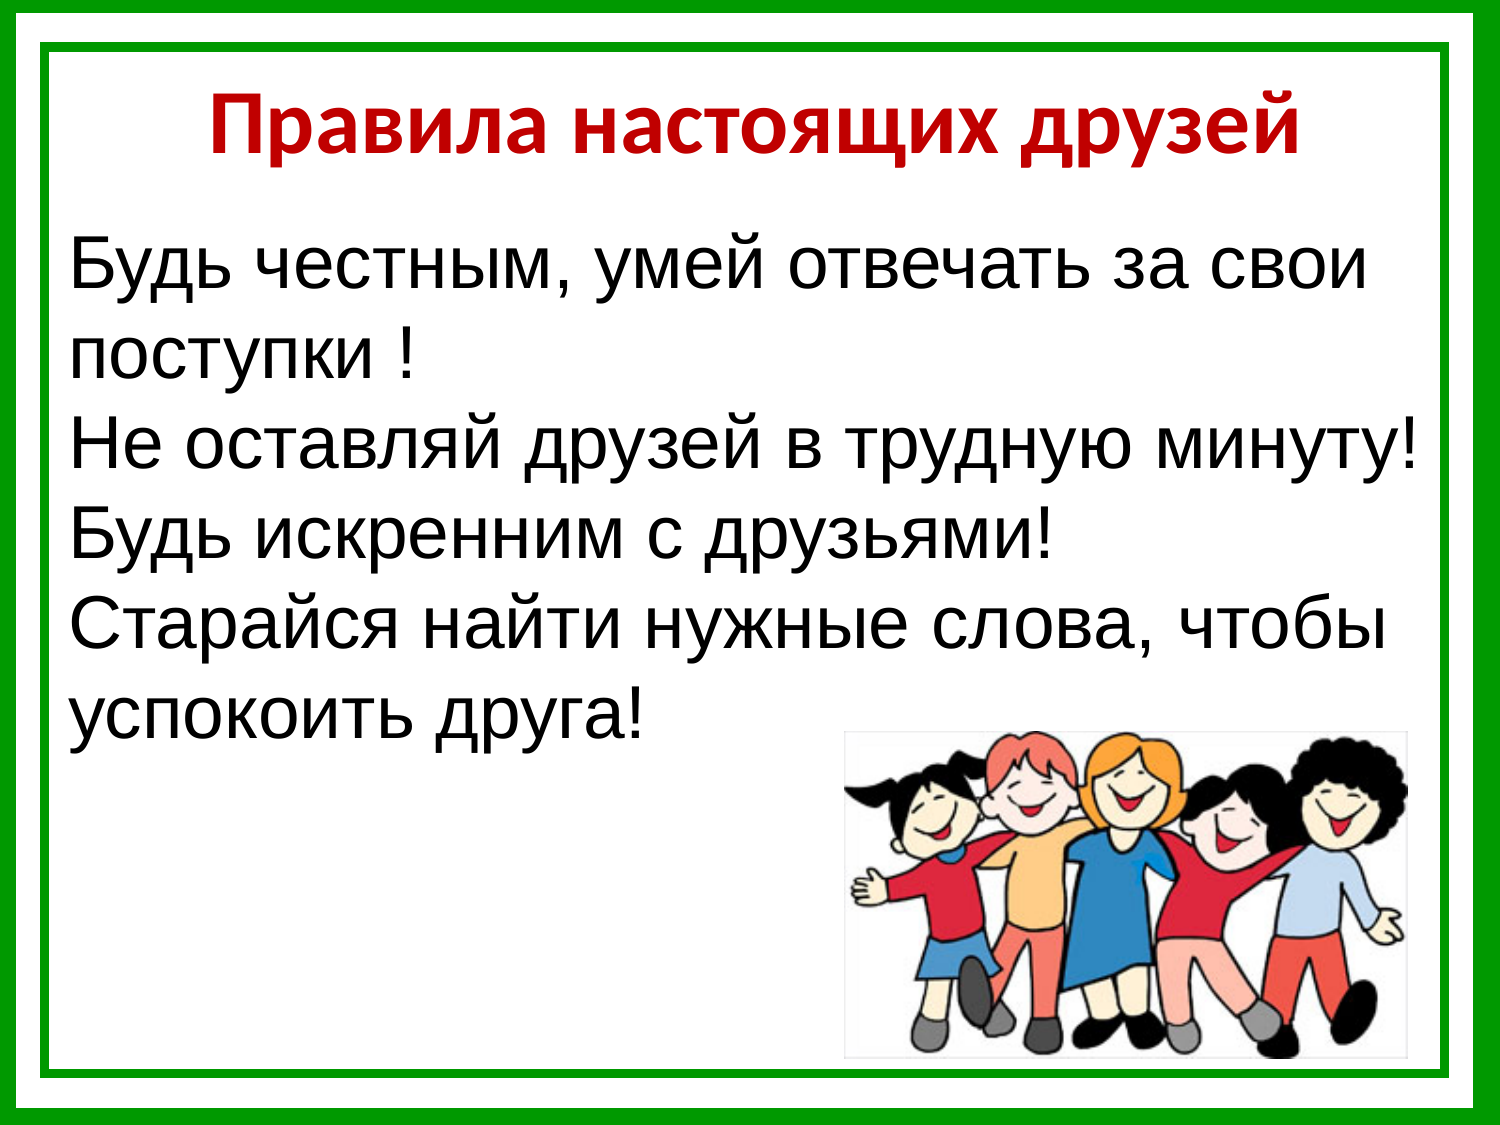

Правила настоящих друзей
Будь честным, умей отвечать за свои поступки !
Не оставляй друзей в трудную минуту!
Будь искренним с друзьями!
Старайся найти нужные слова, чтобы успокоить друга!